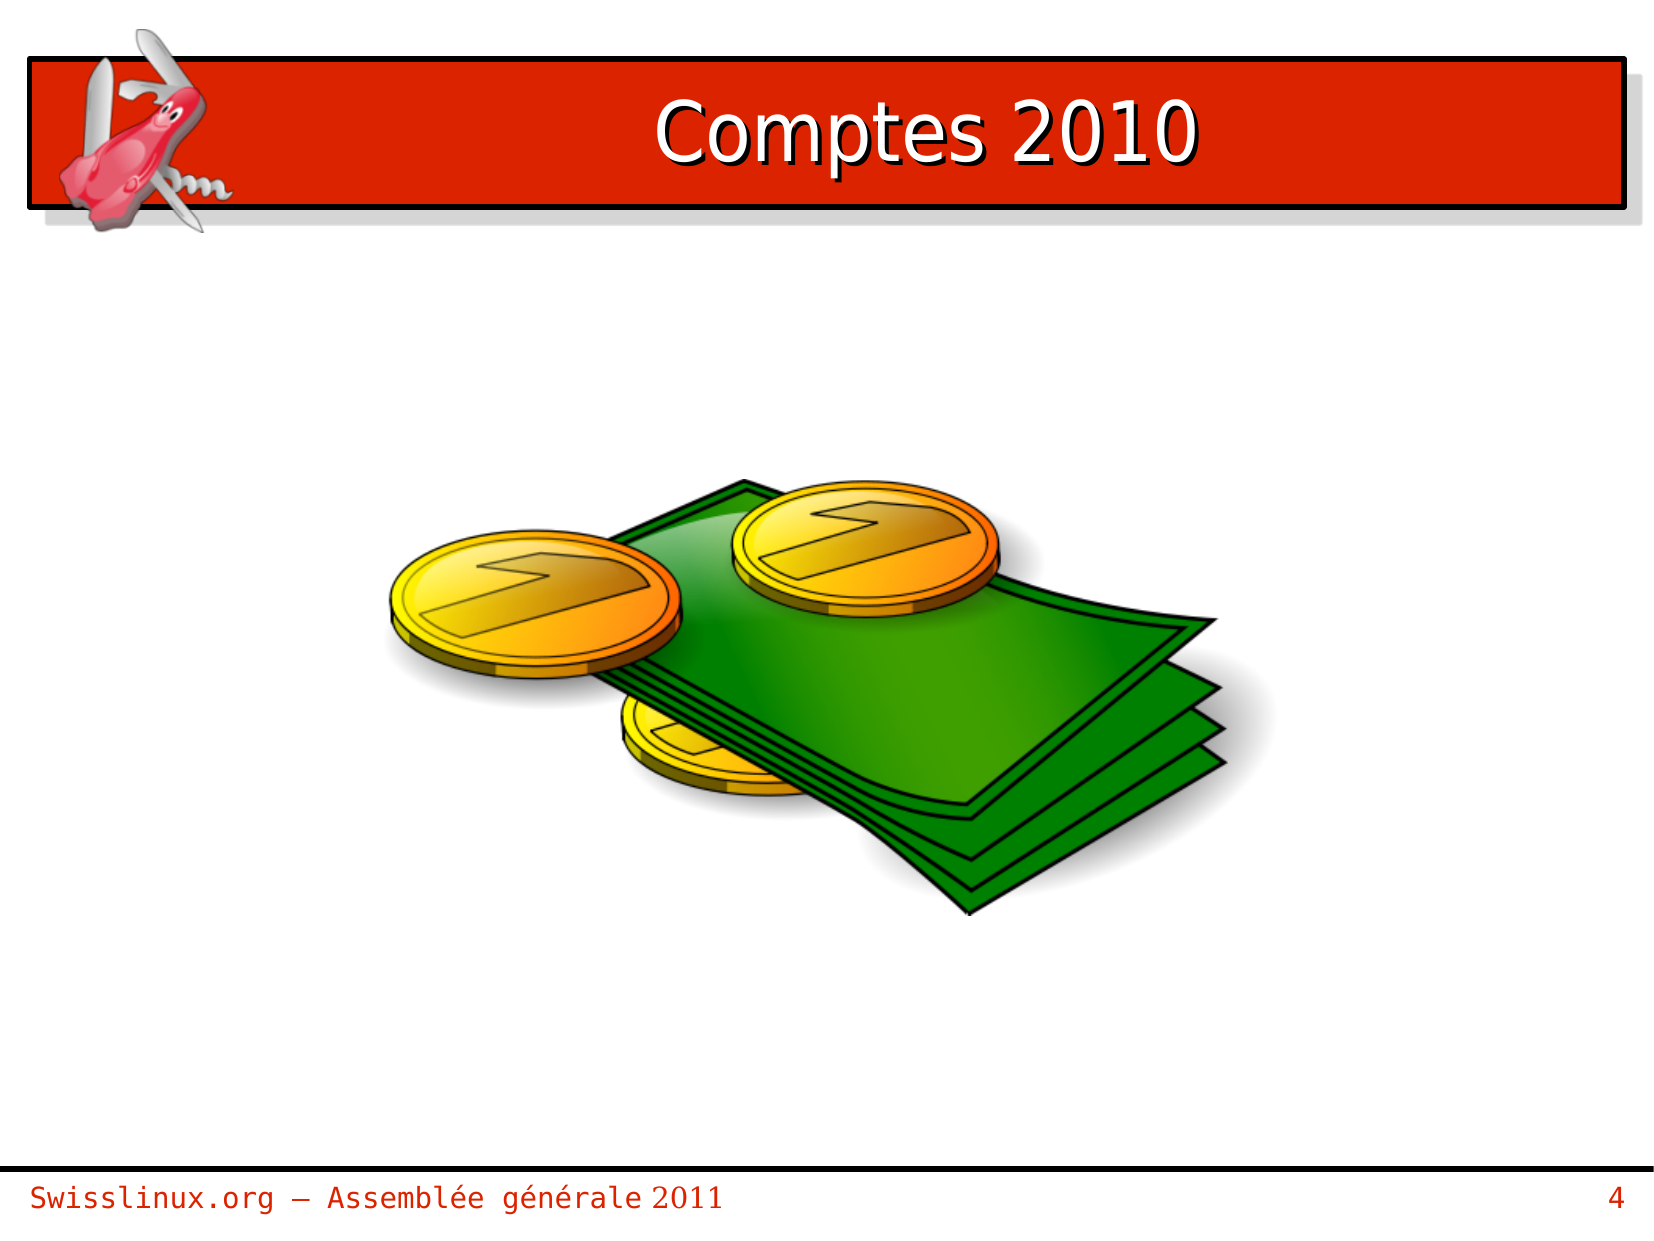

# Comptes 2010
26 Janvier 2007
4